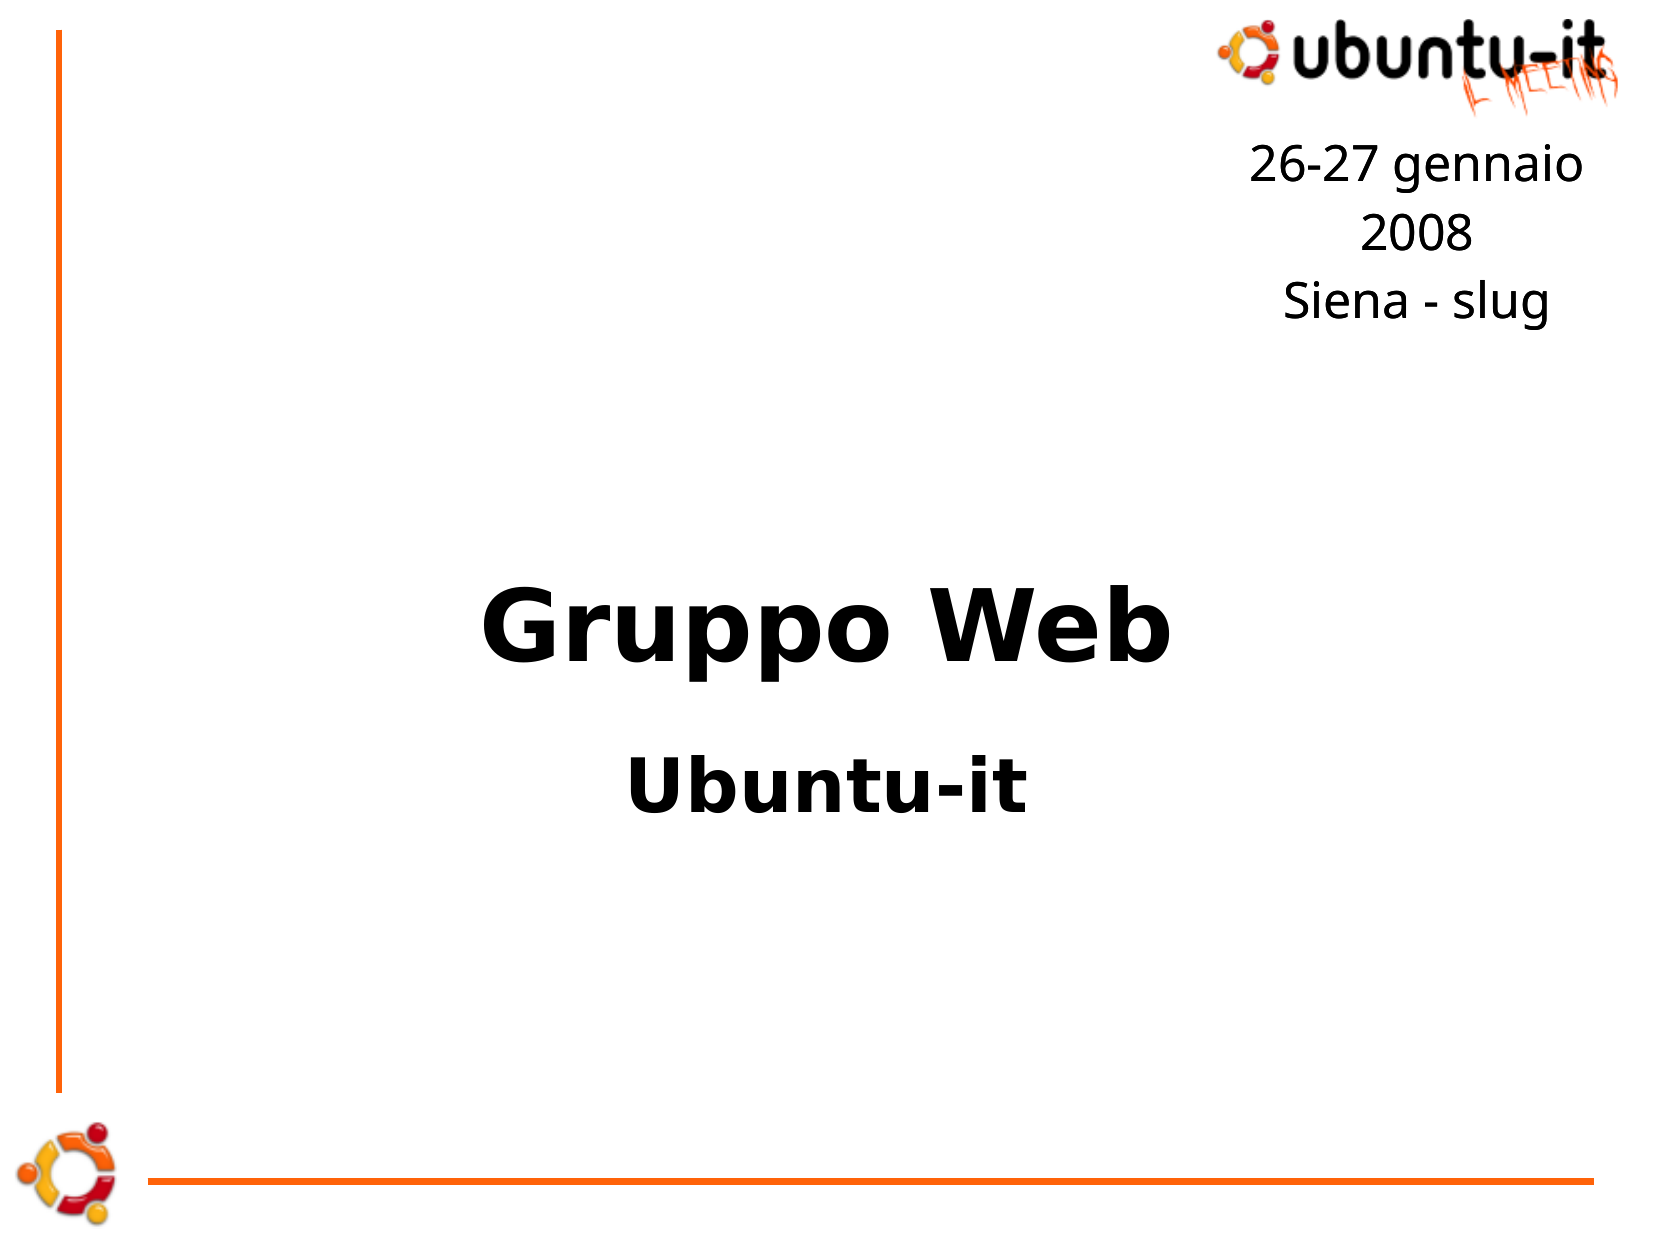

26-27 gennaio 2008
Siena - slug
# Gruppo Web
Ubuntu-it